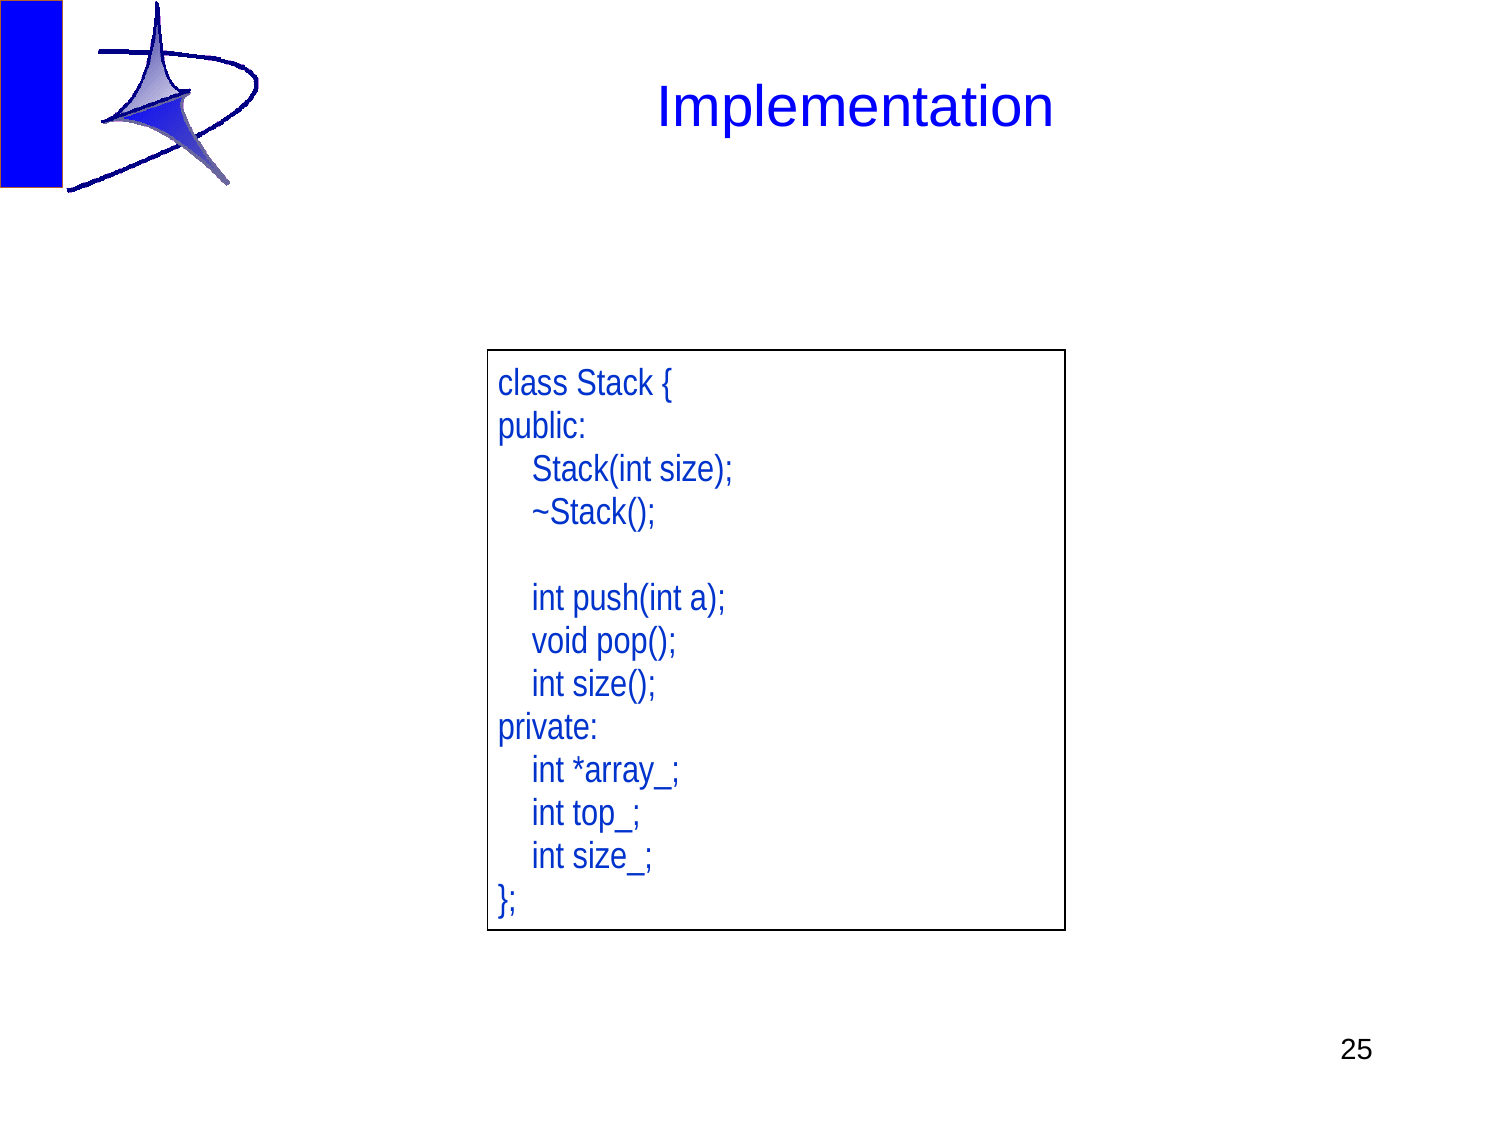

# Implementation
class Stack {
public:
 Stack(int size);
 ~Stack();
 int push(int a);
 void pop();
 int size();
private:
 int *array_;
 int top_;
 int size_;
};
25